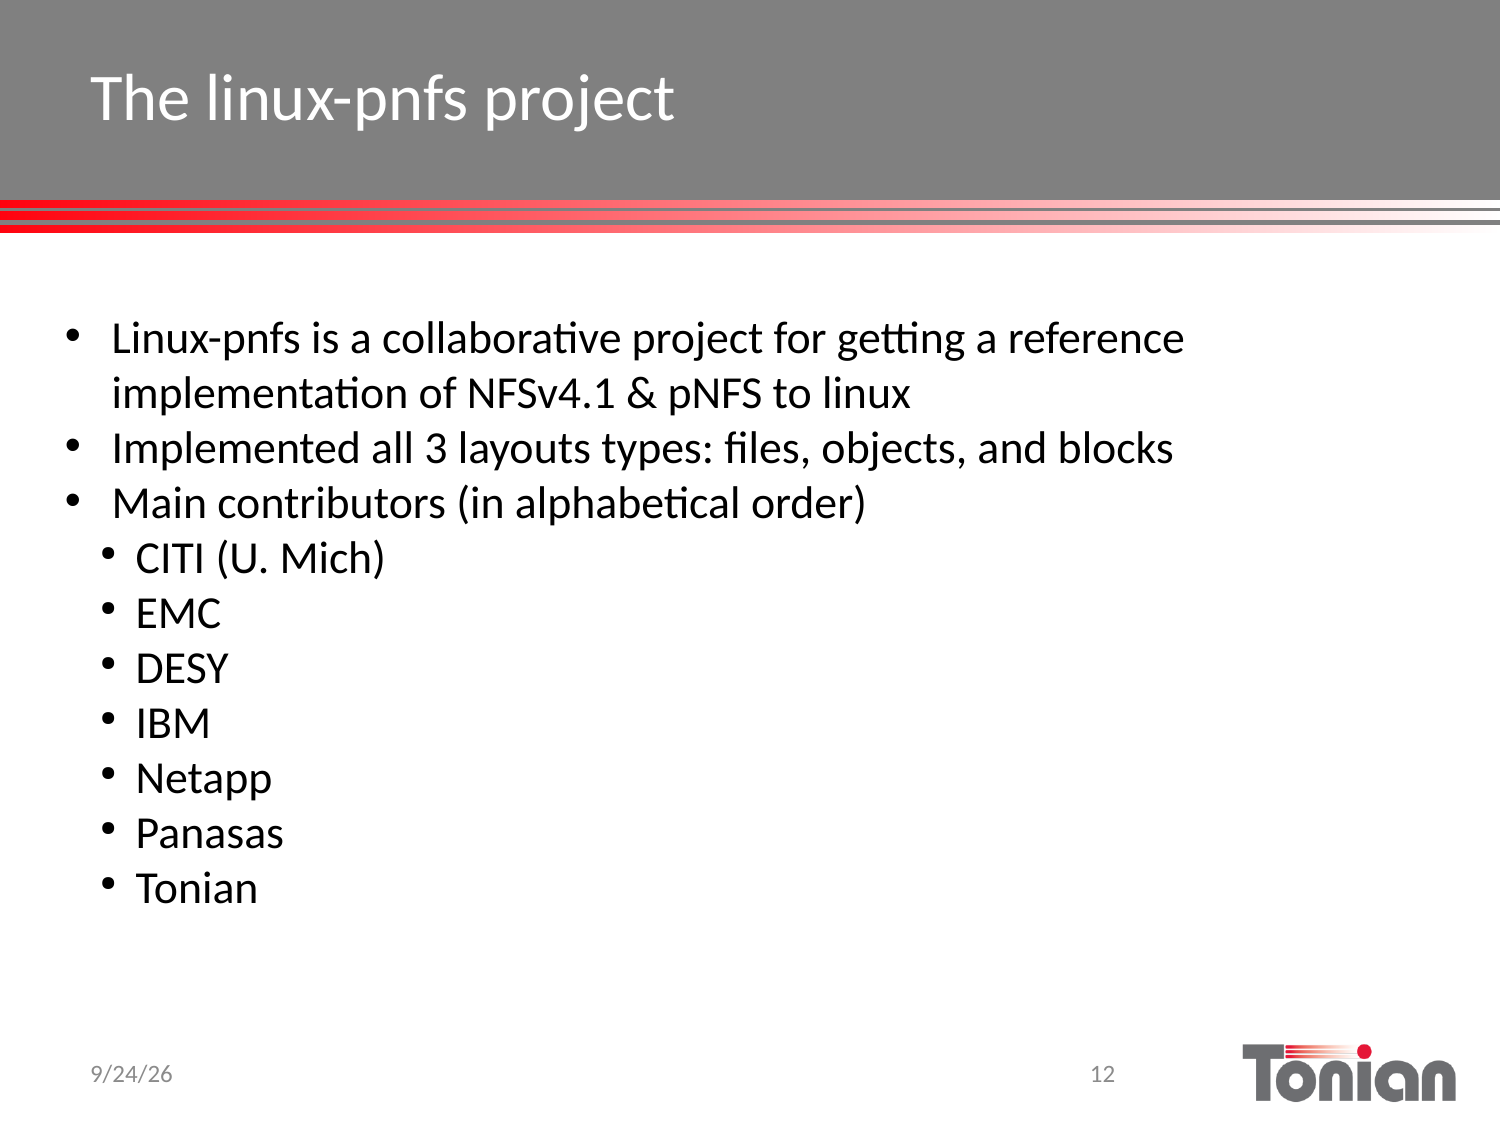

# The linux-pnfs project
Linux-pnfs is a collaborative project for getting a reference implementation of NFSv4.1 & pNFS to linux
Implemented all 3 layouts types: files, objects, and blocks
Main contributors (in alphabetical order)
CITI (U. Mich)
EMC
DESY
IBM
Netapp
Panasas
Tonian